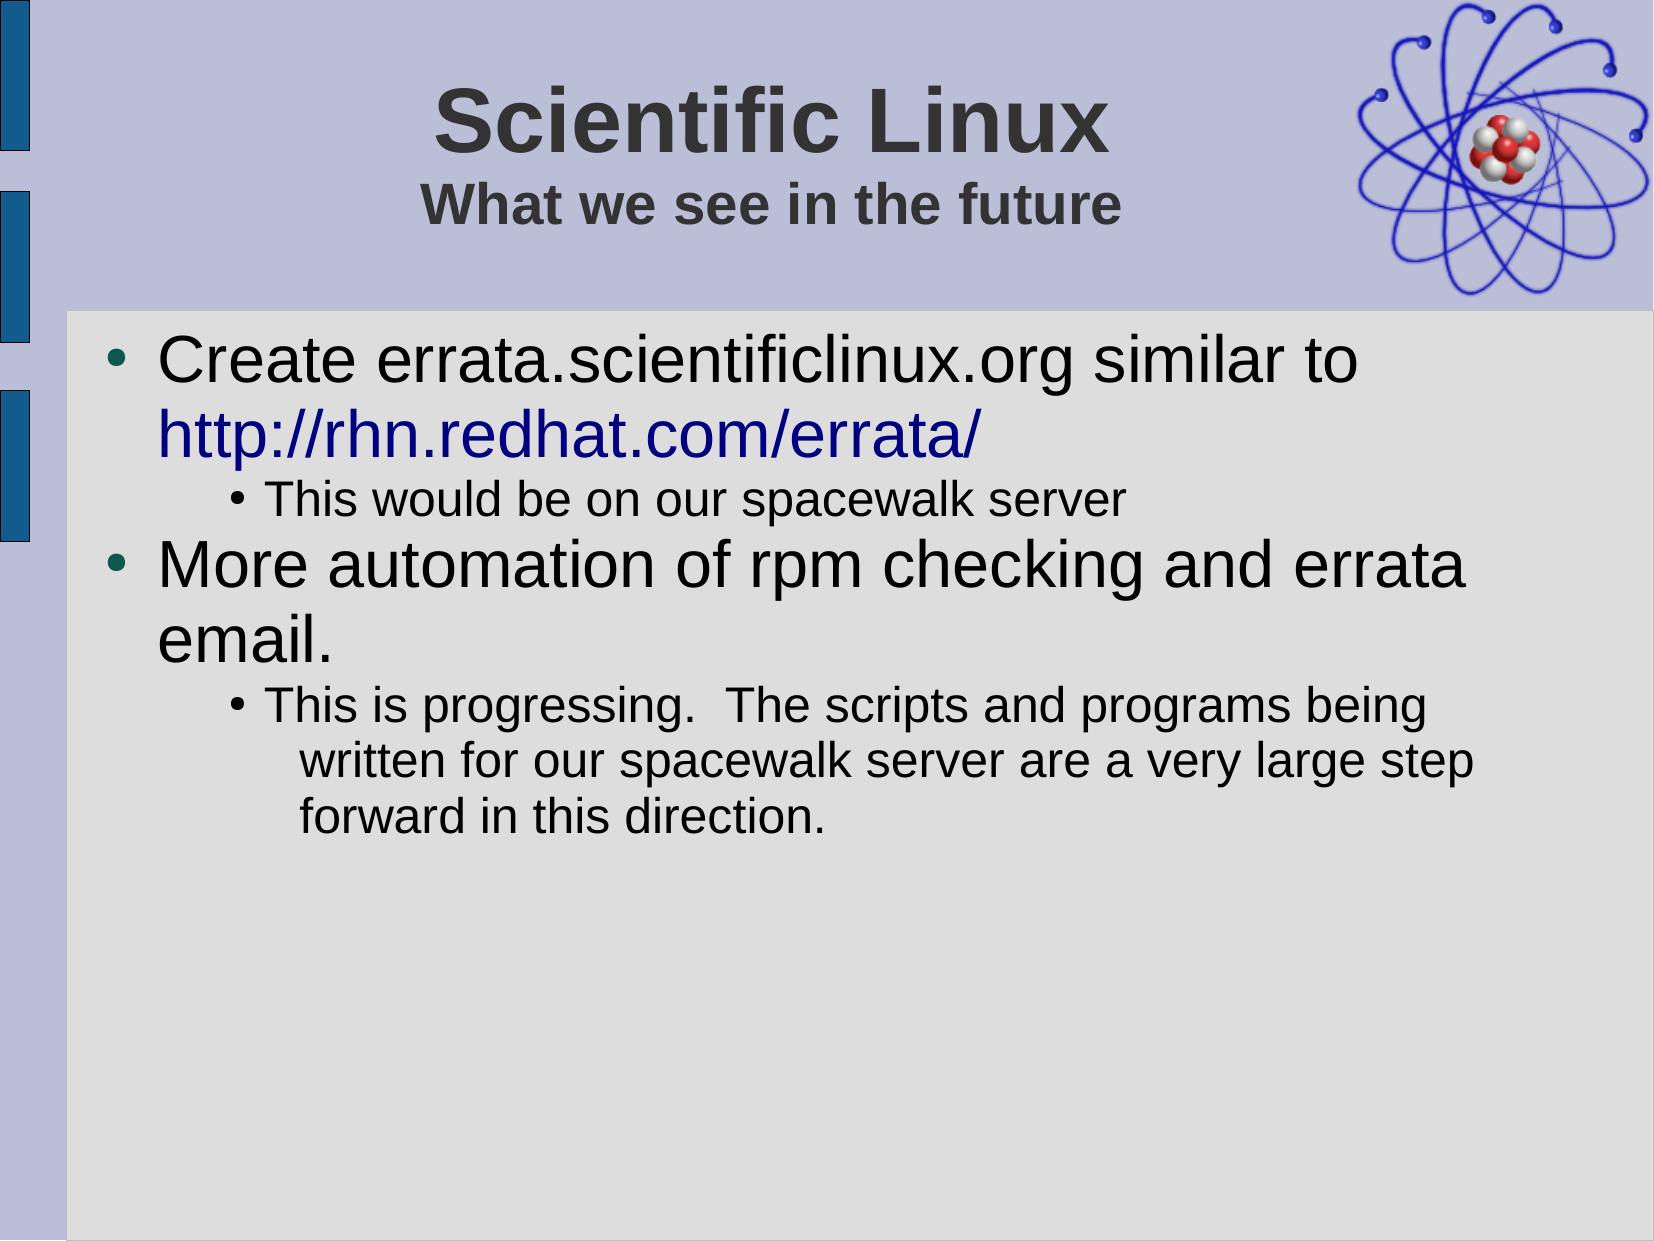

# Scientific Linux What we see in the future
Create errata.scientificlinux.org similar to http://rhn.redhat.com/errata/
This would be on our spacewalk server
More automation of rpm checking and errata email.
This is progressing. The scripts and programs being written for our spacewalk server are a very large step forward in this direction.